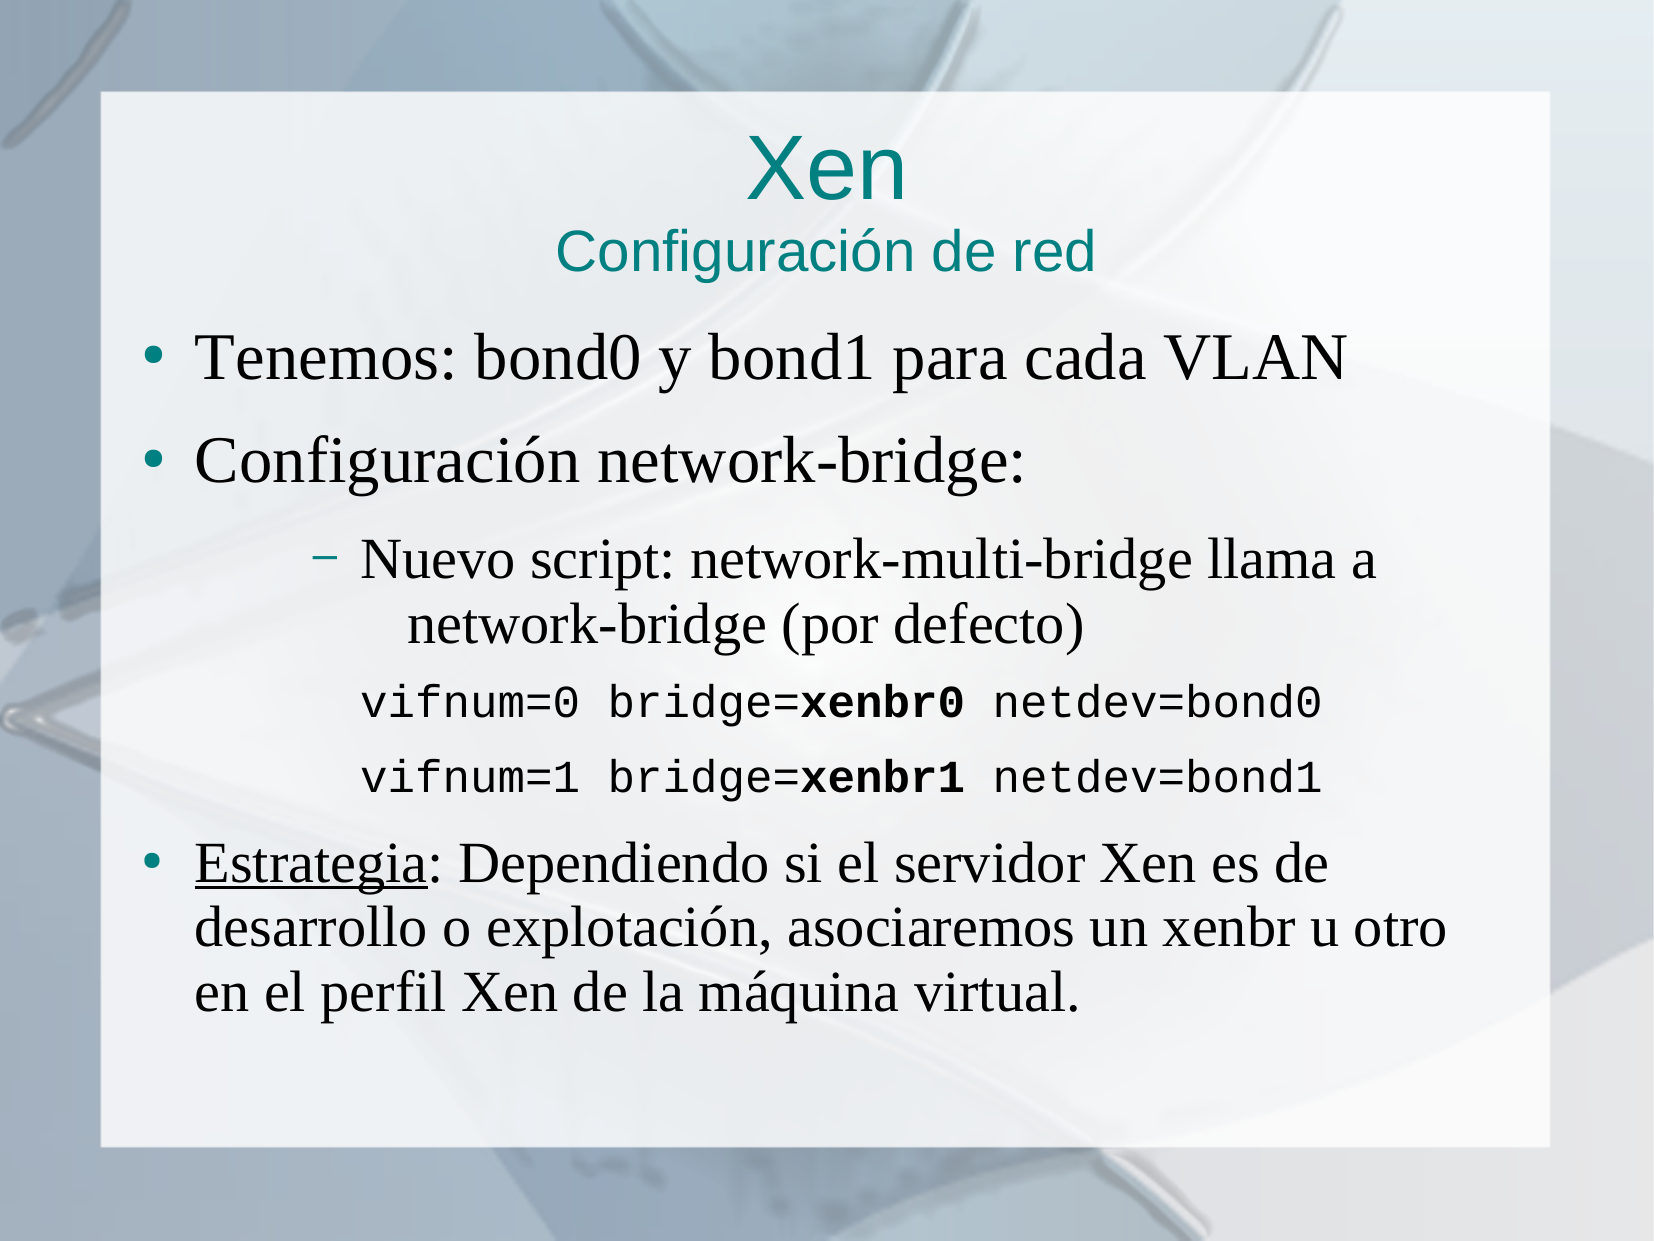

# Xen Configuración de red
Tenemos: bond0 y bond1 para cada VLAN
Configuración network-bridge:
Nuevo script: network-multi-bridge llama a network-bridge (por defecto)
vifnum=0 bridge=xenbr0 netdev=bond0
vifnum=1 bridge=xenbr1 netdev=bond1
Estrategia: Dependiendo si el servidor Xen es de desarrollo o explotación, asociaremos un xenbr u otro en el perfil Xen de la máquina virtual.